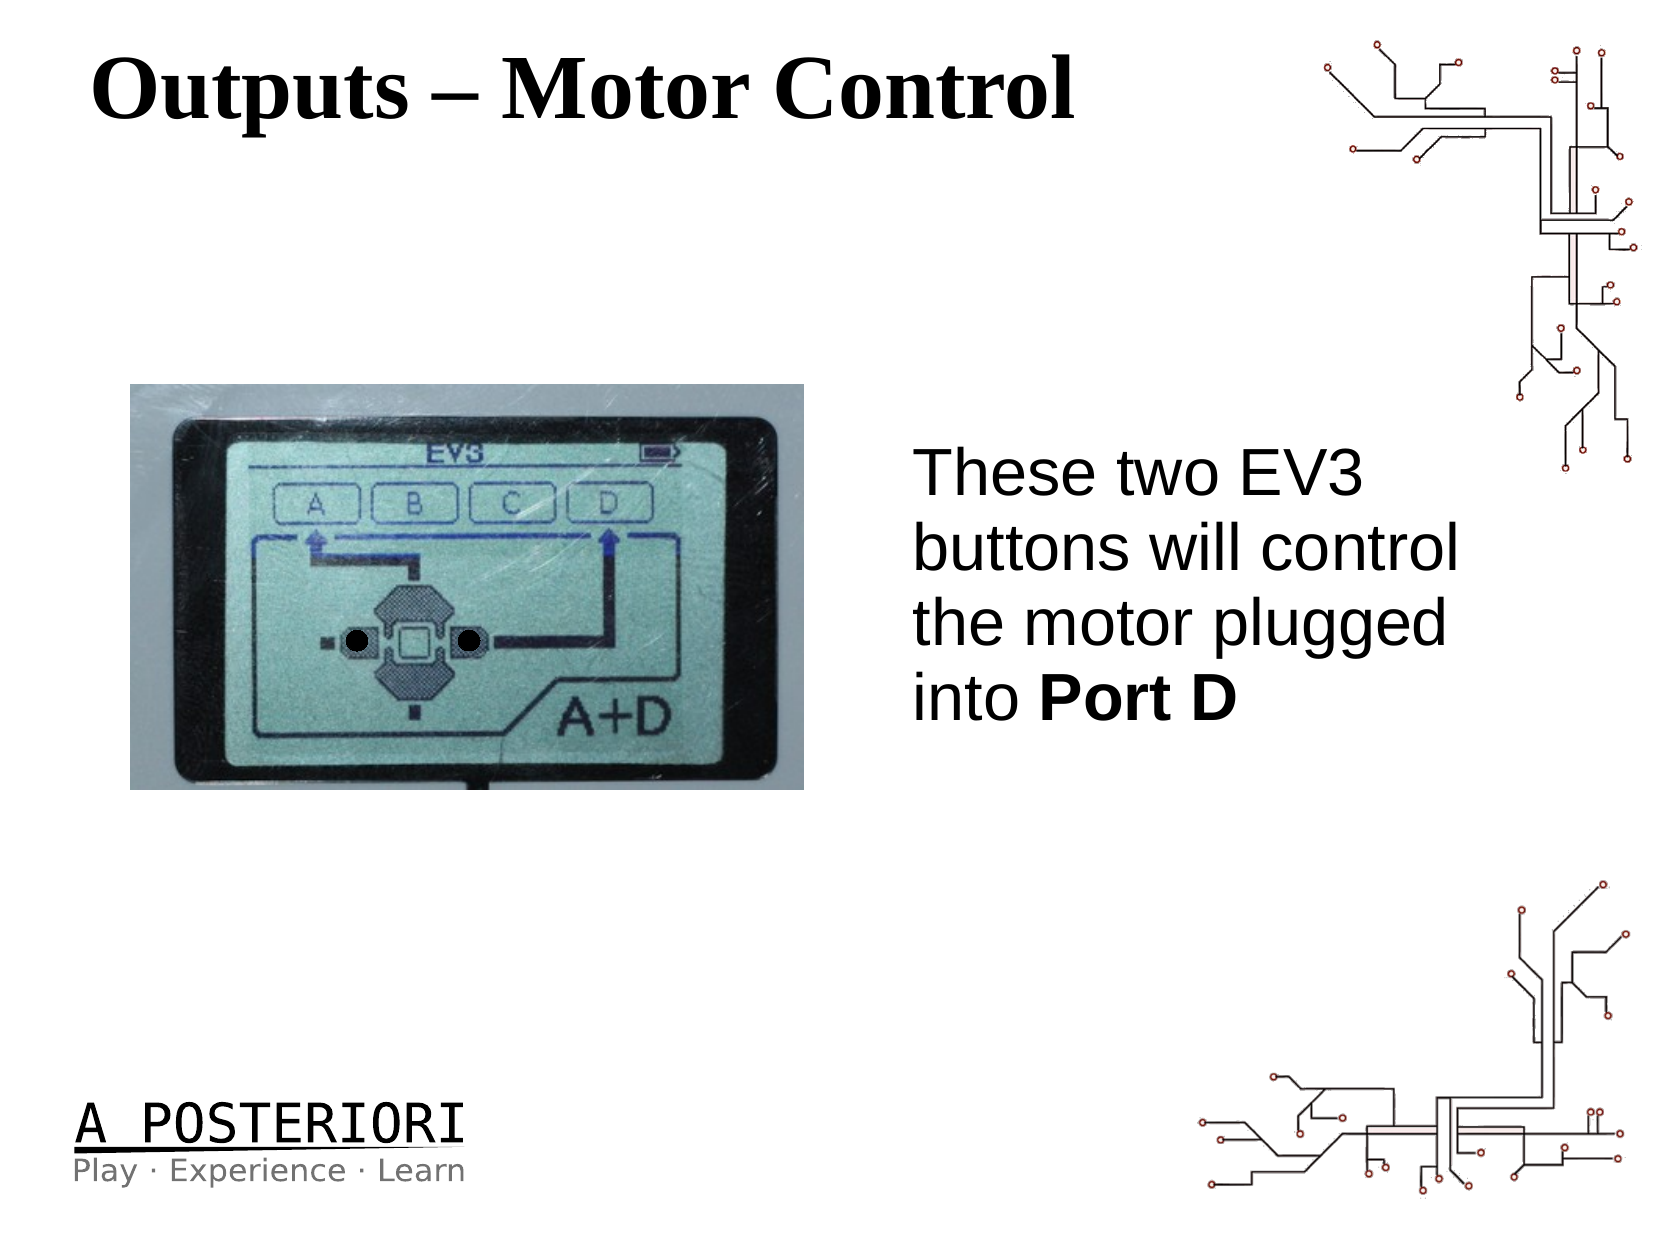

# Outputs – Motor Control
These two EV3 buttons will control the motor plugged into Port D